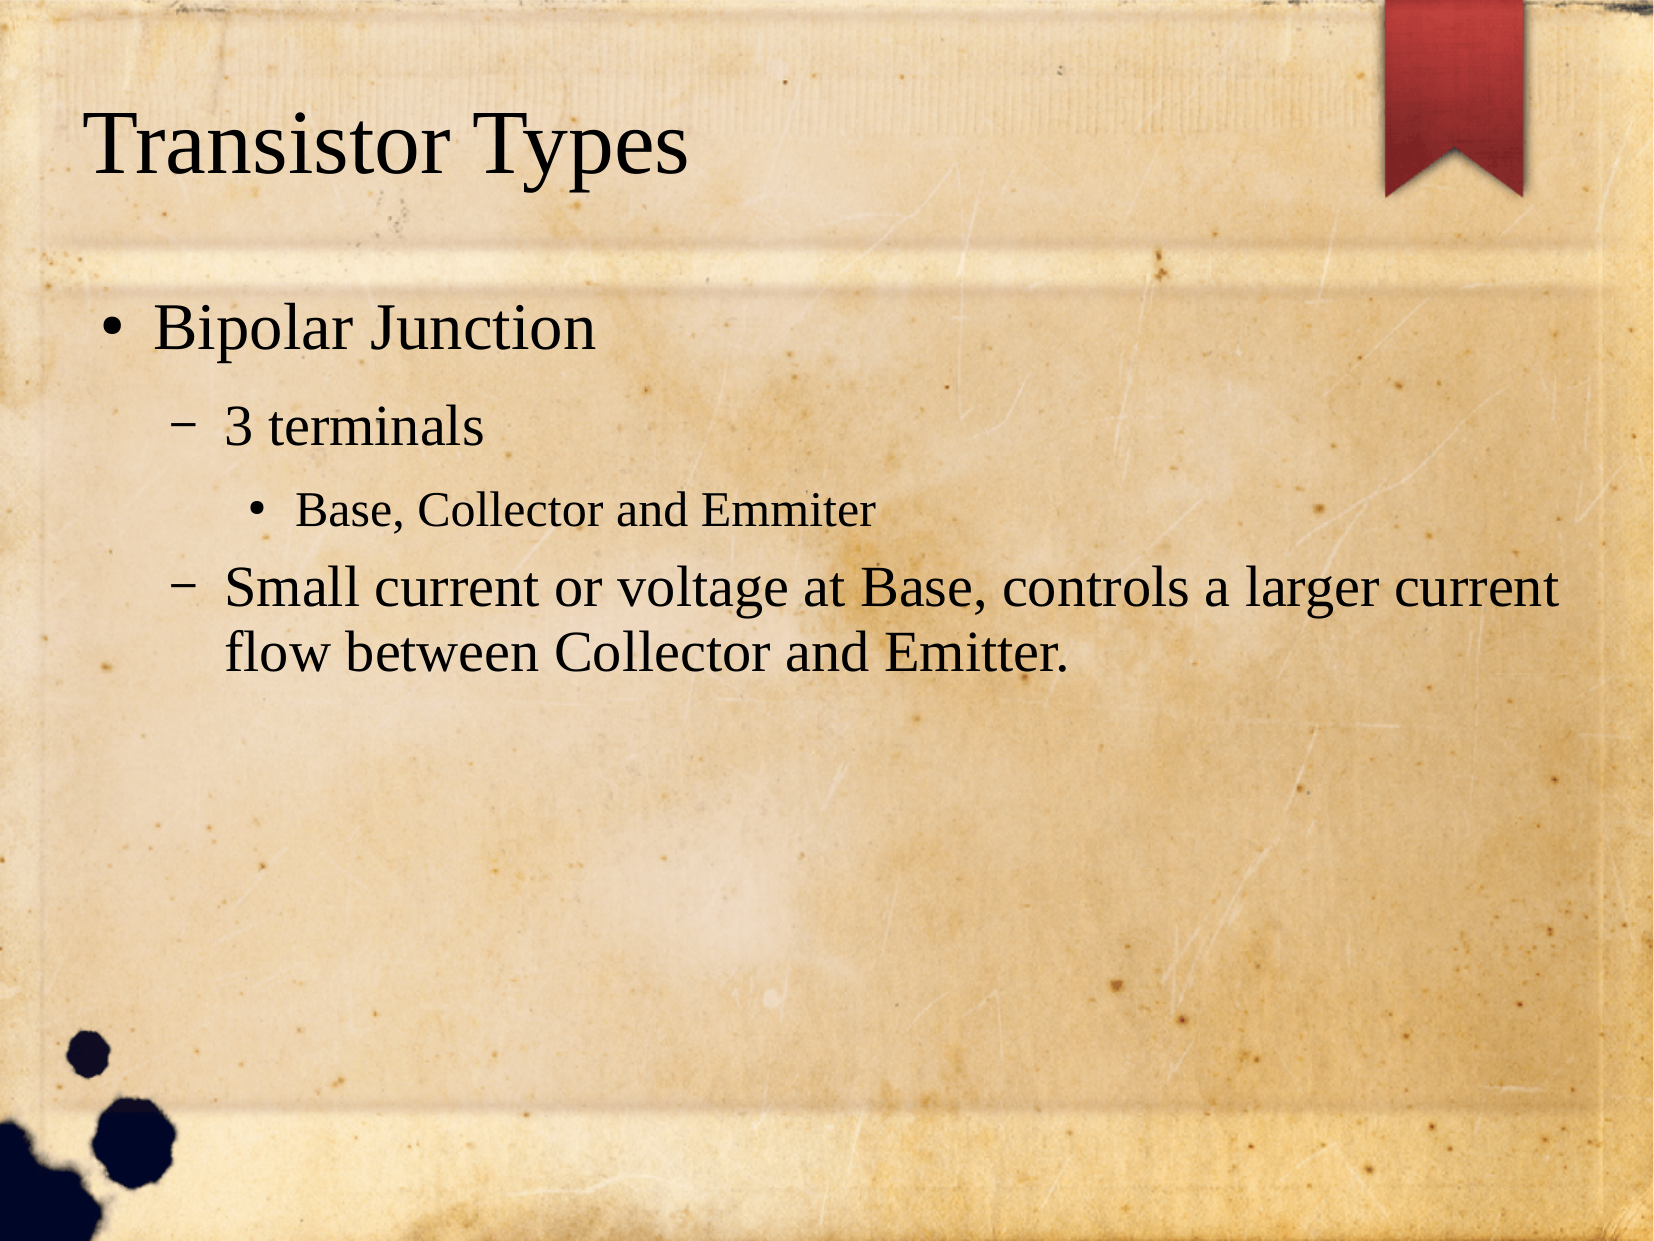

# Transistor Types
Bipolar Junction
3 terminals
Base, Collector and Emmiter
Small current or voltage at Base, controls a larger current flow between Collector and Emitter.